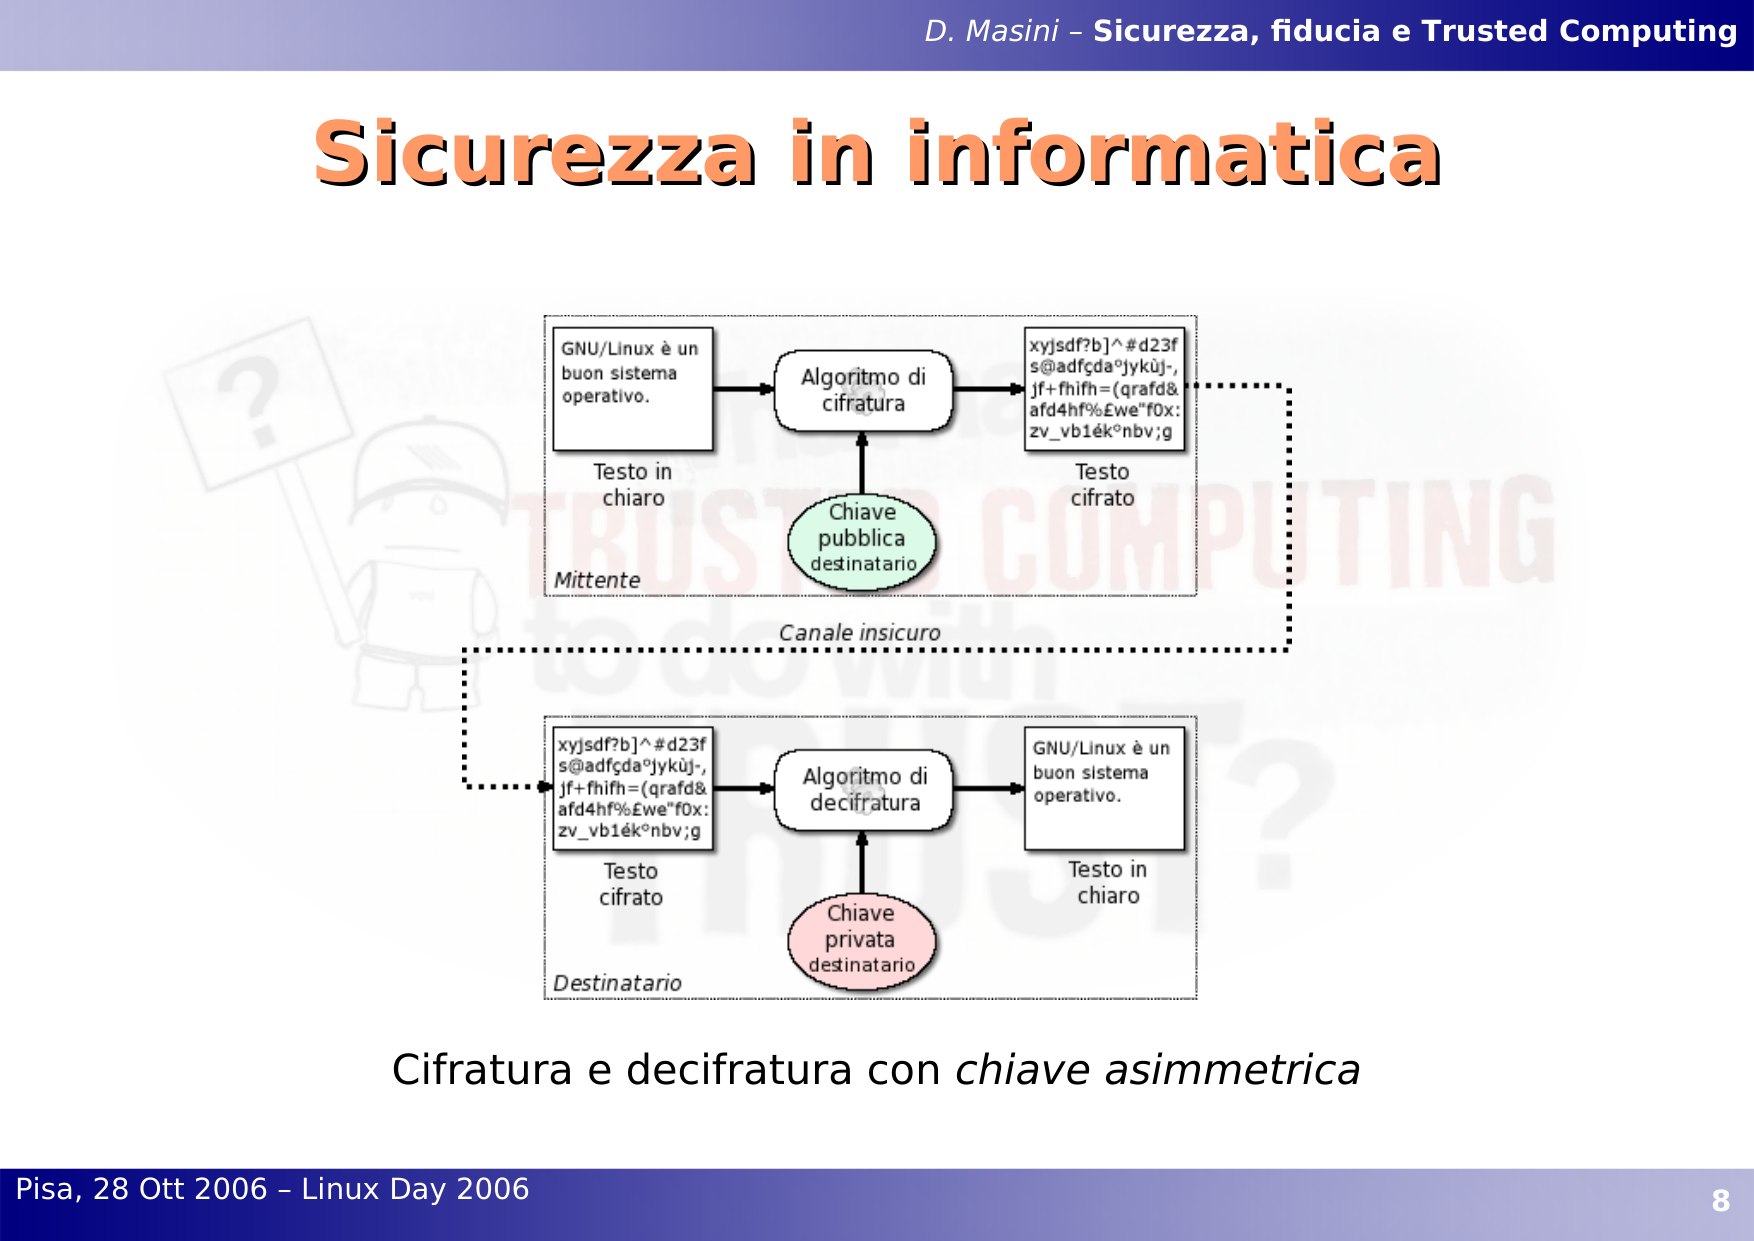

D. Masini – Sicurezza, fiducia e Trusted Computing
# Sicurezza in informatica
Cifratura e decifratura con chiave asimmetrica
Pisa, 28 Ott 2006 – Linux Day 2006